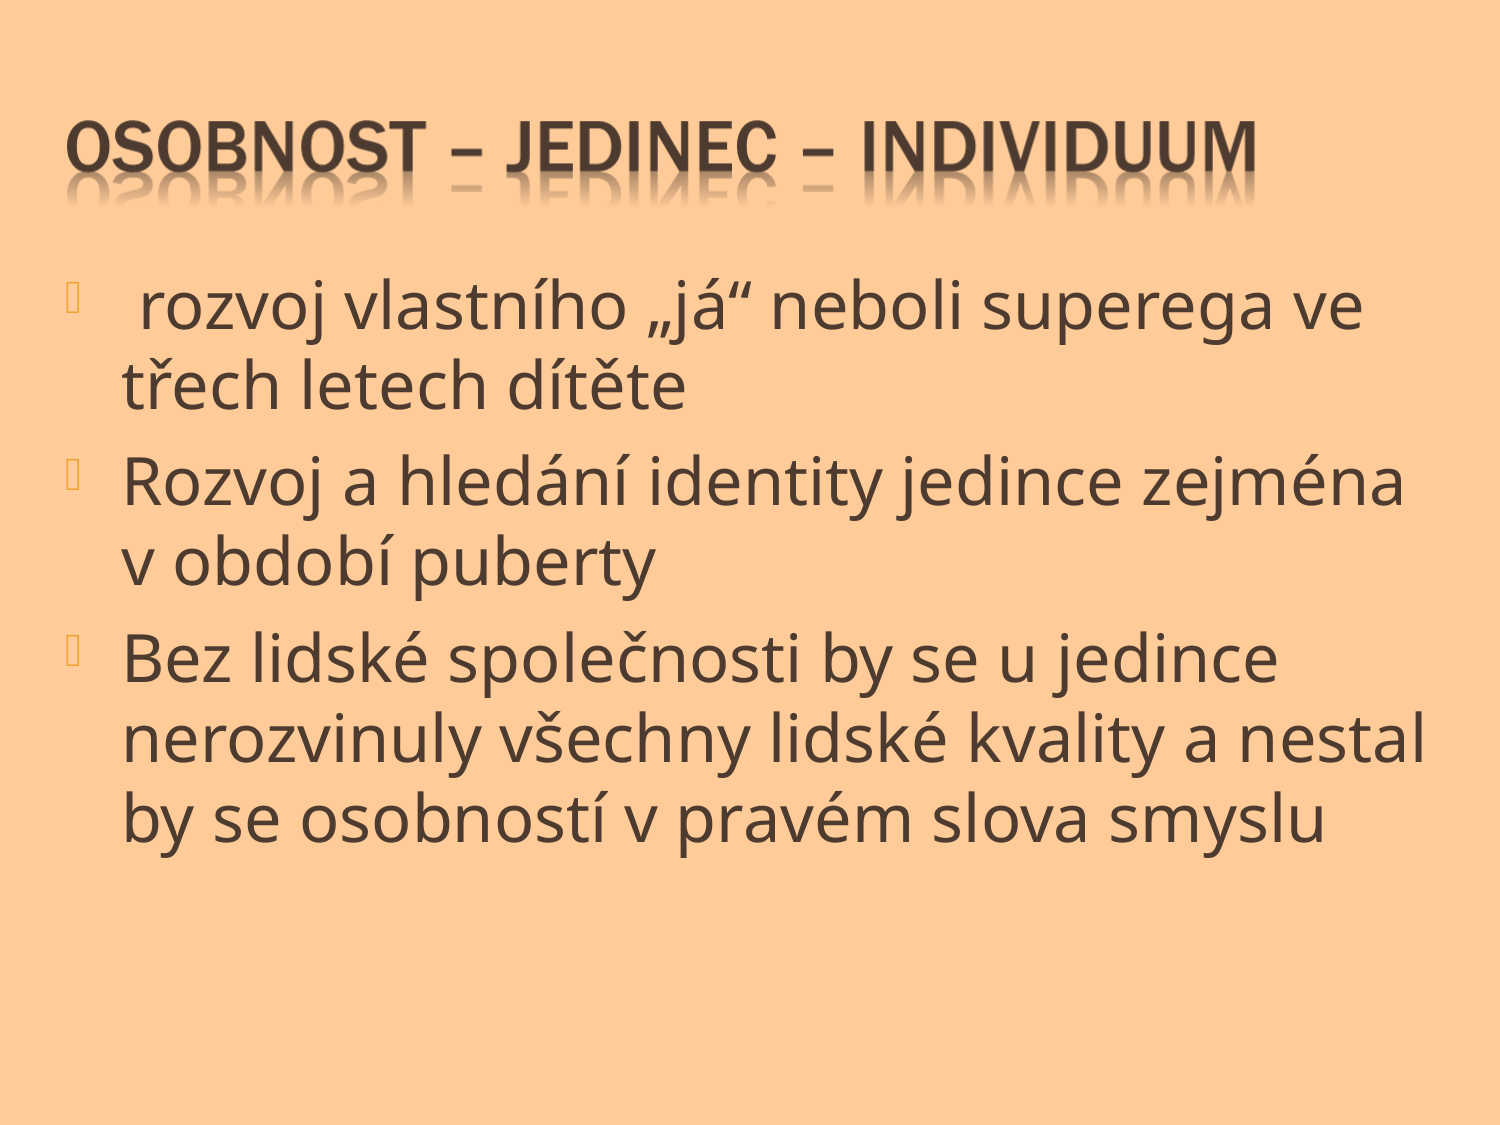

# rozvoj vlastního „já“ neboli superega ve třech letech dítěte
Rozvoj a hledání identity jedince zejména
v období puberty
Bez lidské společnosti by se u jedince nerozvinuly všechny lidské kvality a nestal by se osobností v pravém slova smyslu